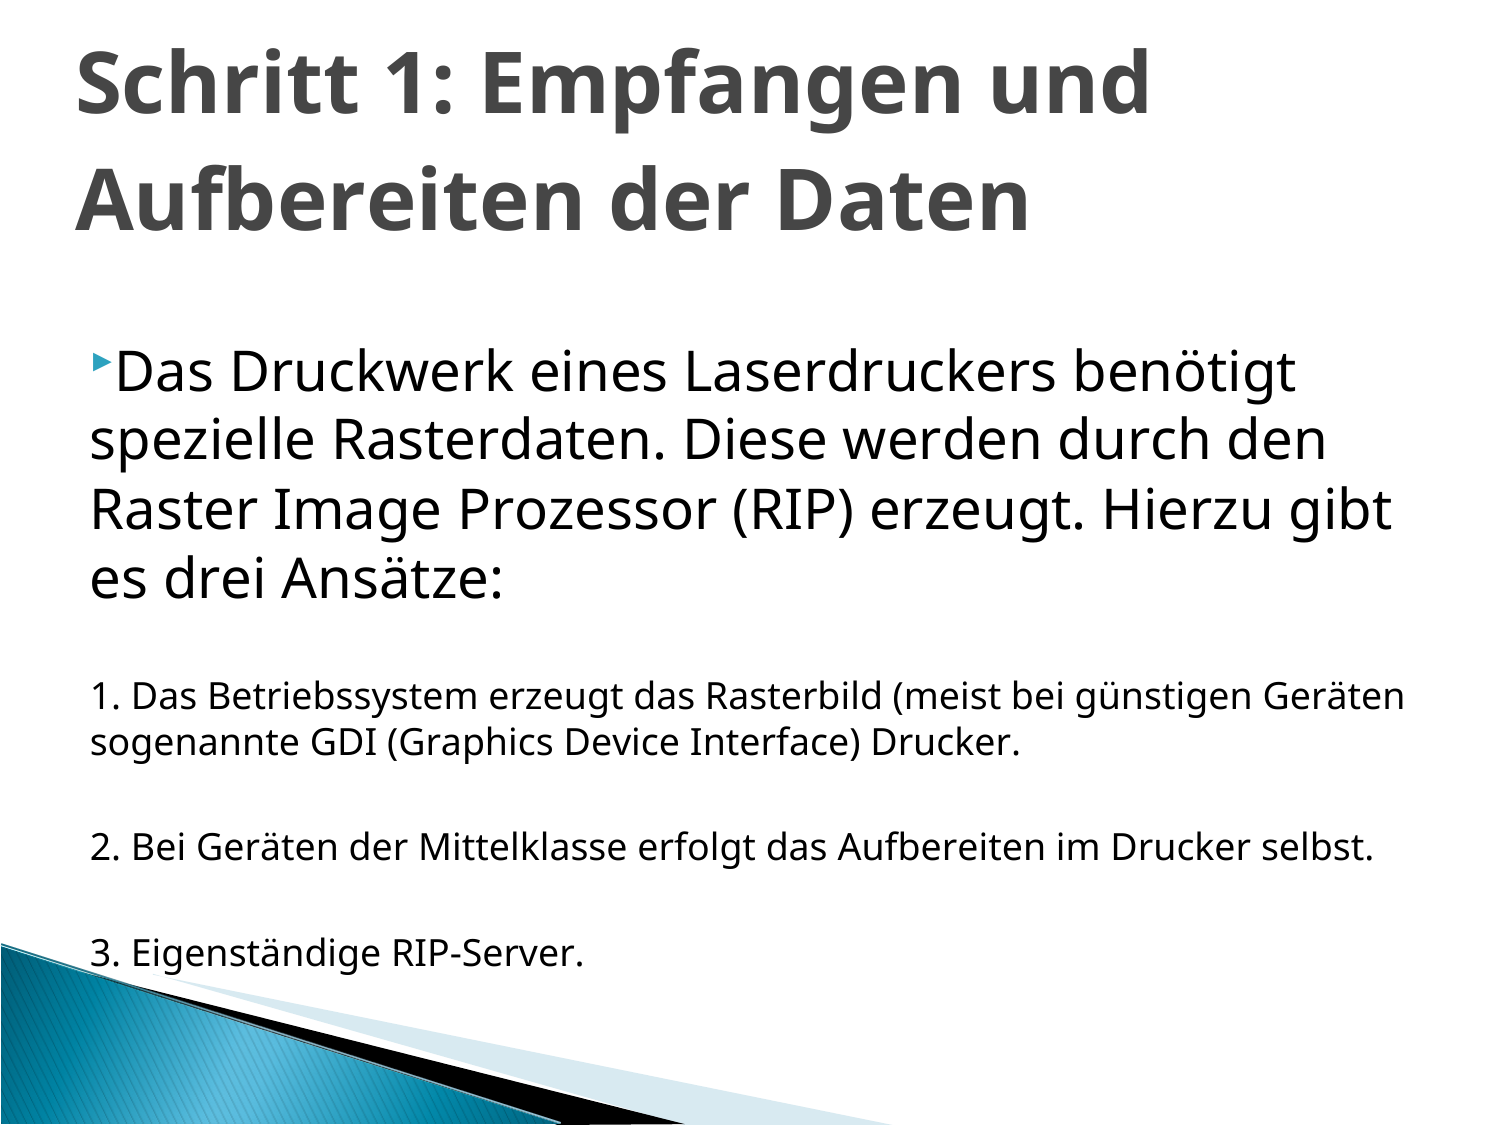

Schritt 1: Empfangen und Aufbereiten der Daten
# Das Druckwerk eines Laserdruckers benötigt spezielle Rasterdaten. Diese werden durch den Raster Image Prozessor (RIP) erzeugt. Hierzu gibt es drei Ansätze:
1. Das Betriebssystem erzeugt das Rasterbild (meist bei günstigen Geräten sogenannte GDI (Graphics Device Interface) Drucker.
2. Bei Geräten der Mittelklasse erfolgt das Aufbereiten im Drucker selbst.
3. Eigenständige RIP-Server.